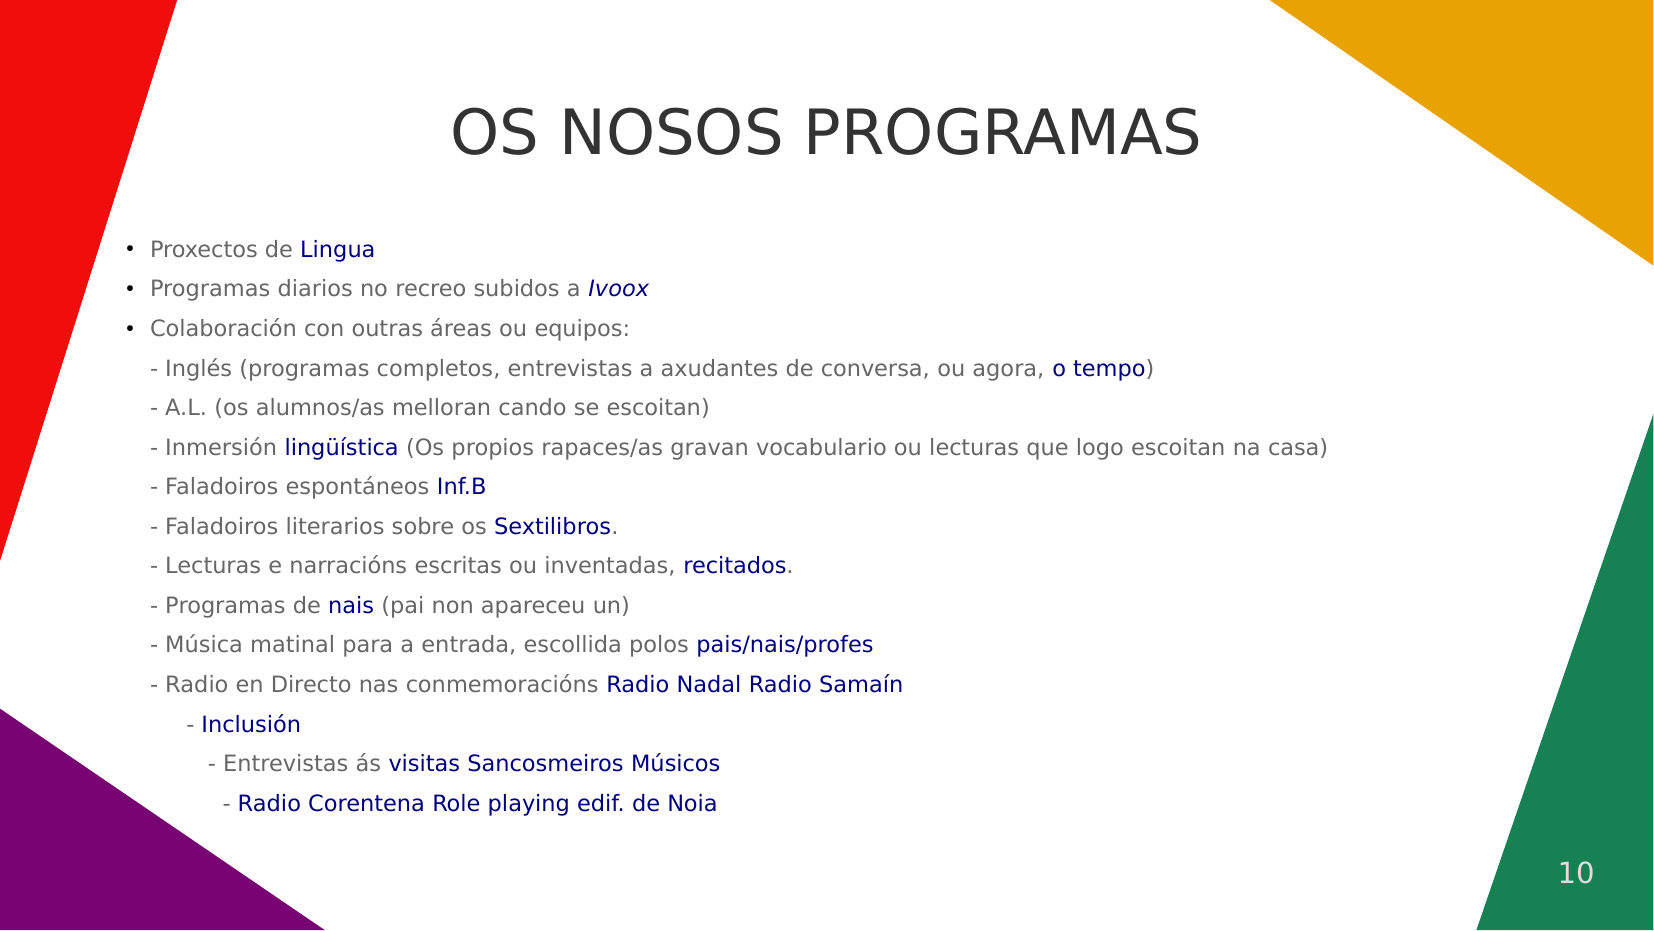

# OS NOSOS PROGRAMAS
Proxectos de Lingua
Programas diarios no recreo subidos a Ivoox
Colaboración con outras áreas ou equipos:
- Inglés (programas completos, entrevistas a axudantes de conversa, ou agora, o tempo)
- A.L. (os alumnos/as melloran cando se escoitan)
- Inmersión lingüística (Os propios rapaces/as gravan vocabulario ou lecturas que logo escoitan na casa)
- Faladoiros espontáneos Inf.B
- Faladoiros literarios sobre os Sextilibros.
- Lecturas e narracións escritas ou inventadas, recitados.
- Programas de nais (pai non apareceu un)
- Música matinal para a entrada, escollida polos pais/nais/profes
- Radio en Directo nas conmemoracións Radio Nadal Radio Samaín
 - Inclusión
 - Entrevistas ás visitas Sancosmeiros Músicos
 - Radio Corentena Role playing edif. de Noia
10